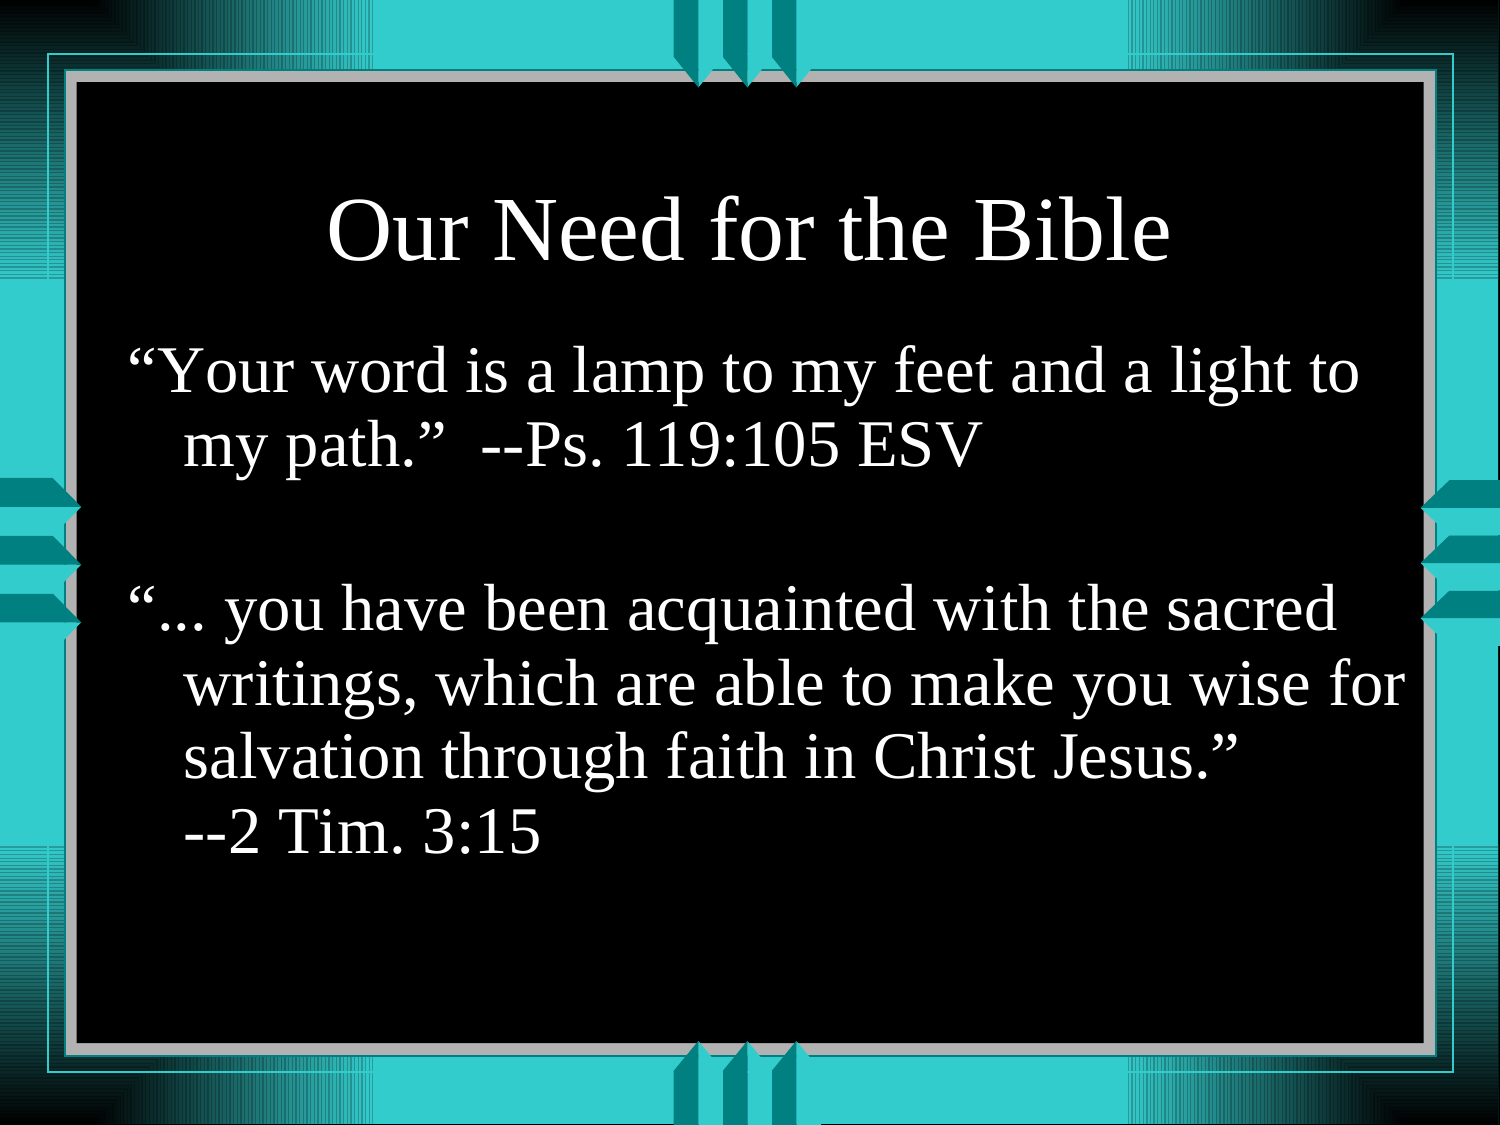

# Our Need for the Bible
“Your word is a lamp to my feet and a light to my path.” --Ps. 119:105 ESV
“... you have been acquainted with the sacred writings, which are able to make you wise for salvation through faith in Christ Jesus.”
--2 Tim. 3:15